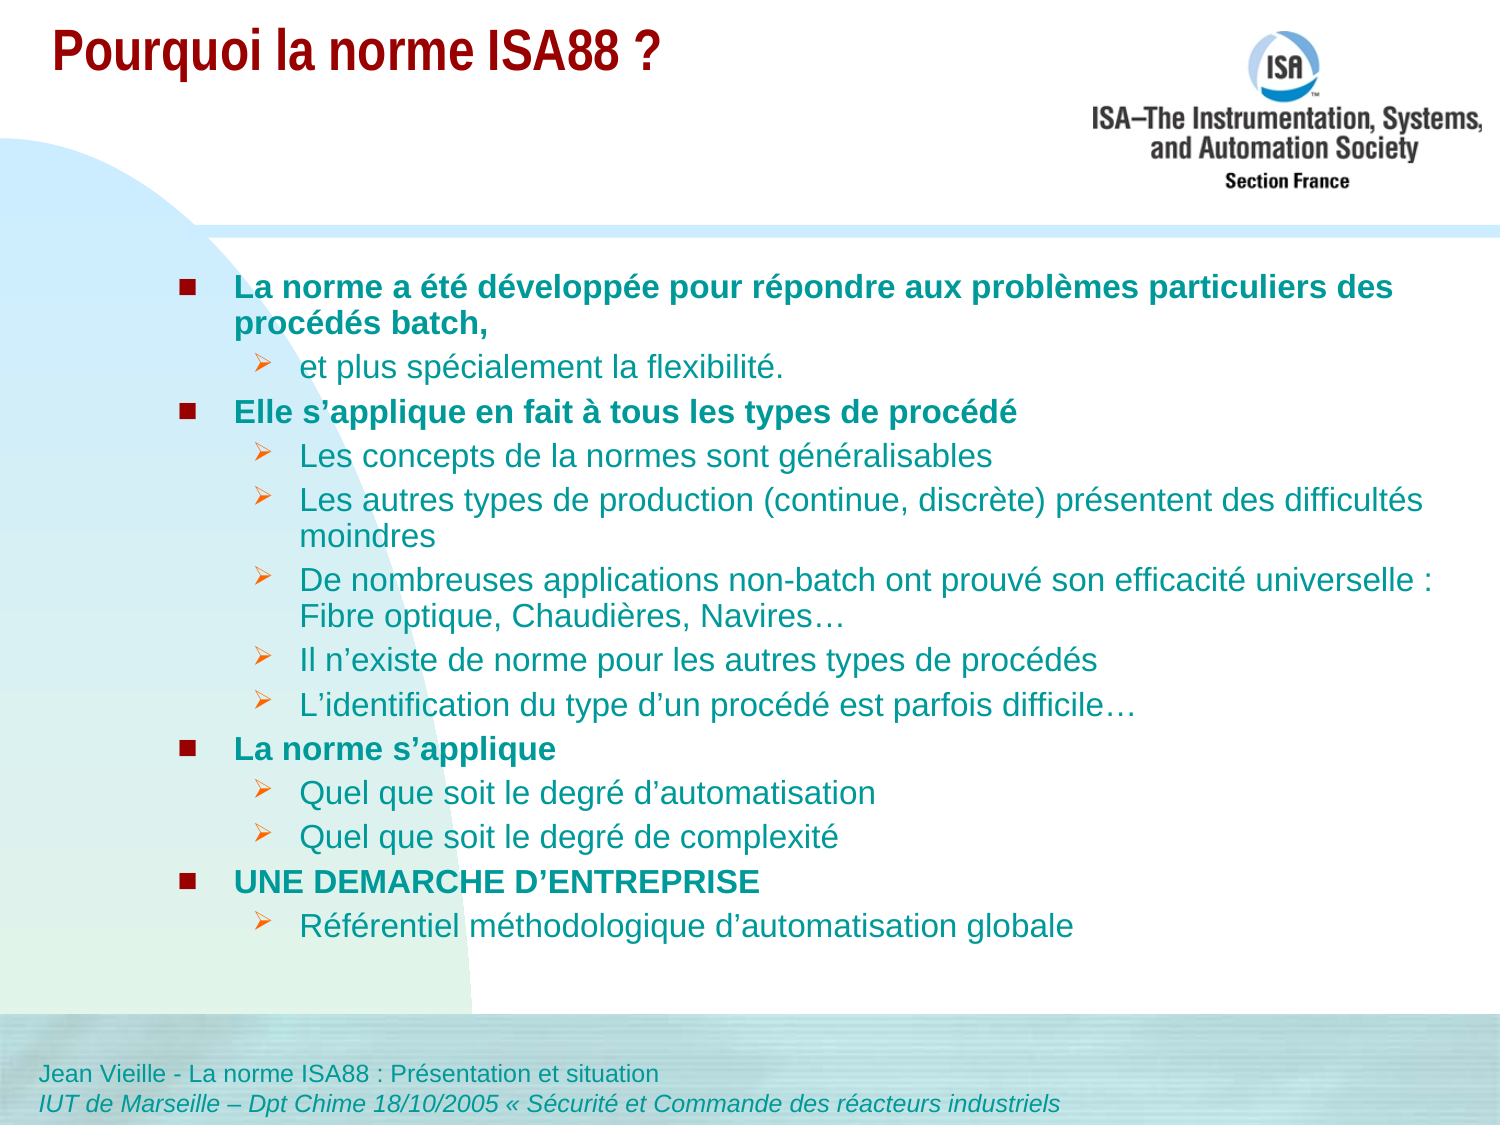

# Pourquoi la norme ISA88 ?
La norme a été développée pour répondre aux problèmes particuliers des procédés batch,
et plus spécialement la flexibilité.
Elle s’applique en fait à tous les types de procédé
Les concepts de la normes sont généralisables
Les autres types de production (continue, discrète) présentent des difficultés moindres
De nombreuses applications non-batch ont prouvé son efficacité universelle : Fibre optique, Chaudières, Navires…
Il n’existe de norme pour les autres types de procédés
L’identification du type d’un procédé est parfois difficile…
La norme s’applique
Quel que soit le degré d’automatisation
Quel que soit le degré de complexité
UNE DEMARCHE D’ENTREPRISE
Référentiel méthodologique d’automatisation globale